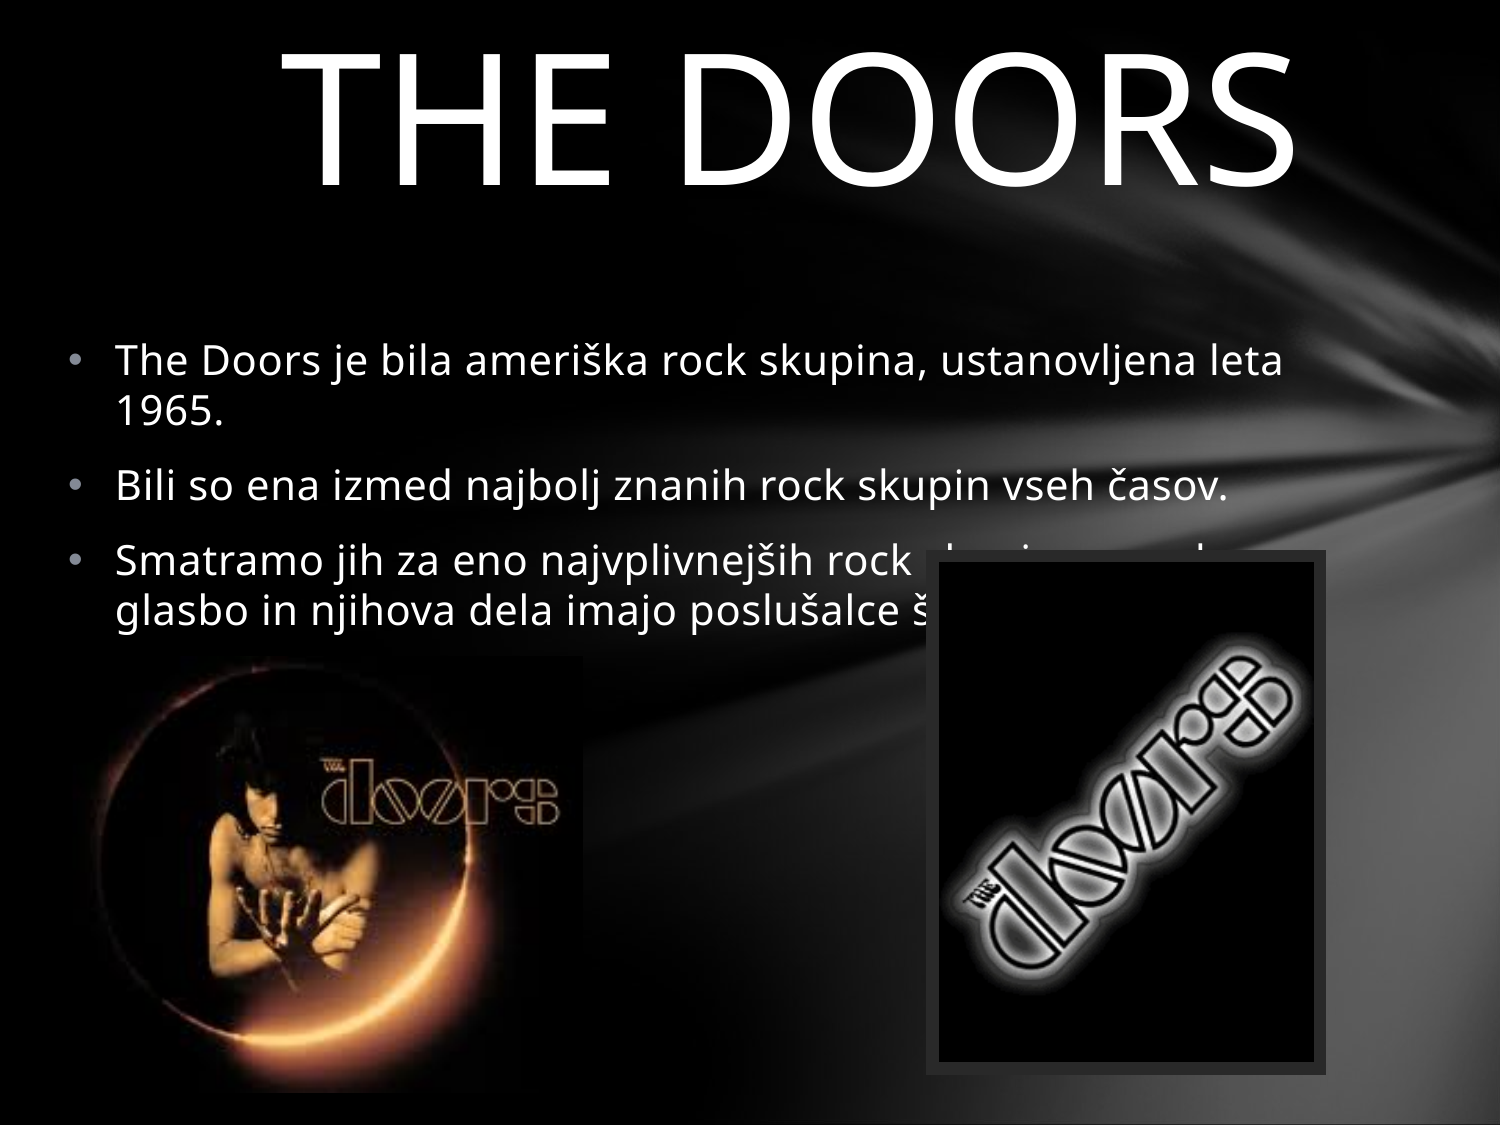

THE DOORS
# The Doors je bila ameriška rock skupina, ustanovljena leta 1965.
Bili so ena izmed najbolj znanih rock skupin vseh časov.
Smatramo jih za eno najvplivnejših rock skupin na rock glasbo in njihova dela imajo poslušalce še danes.